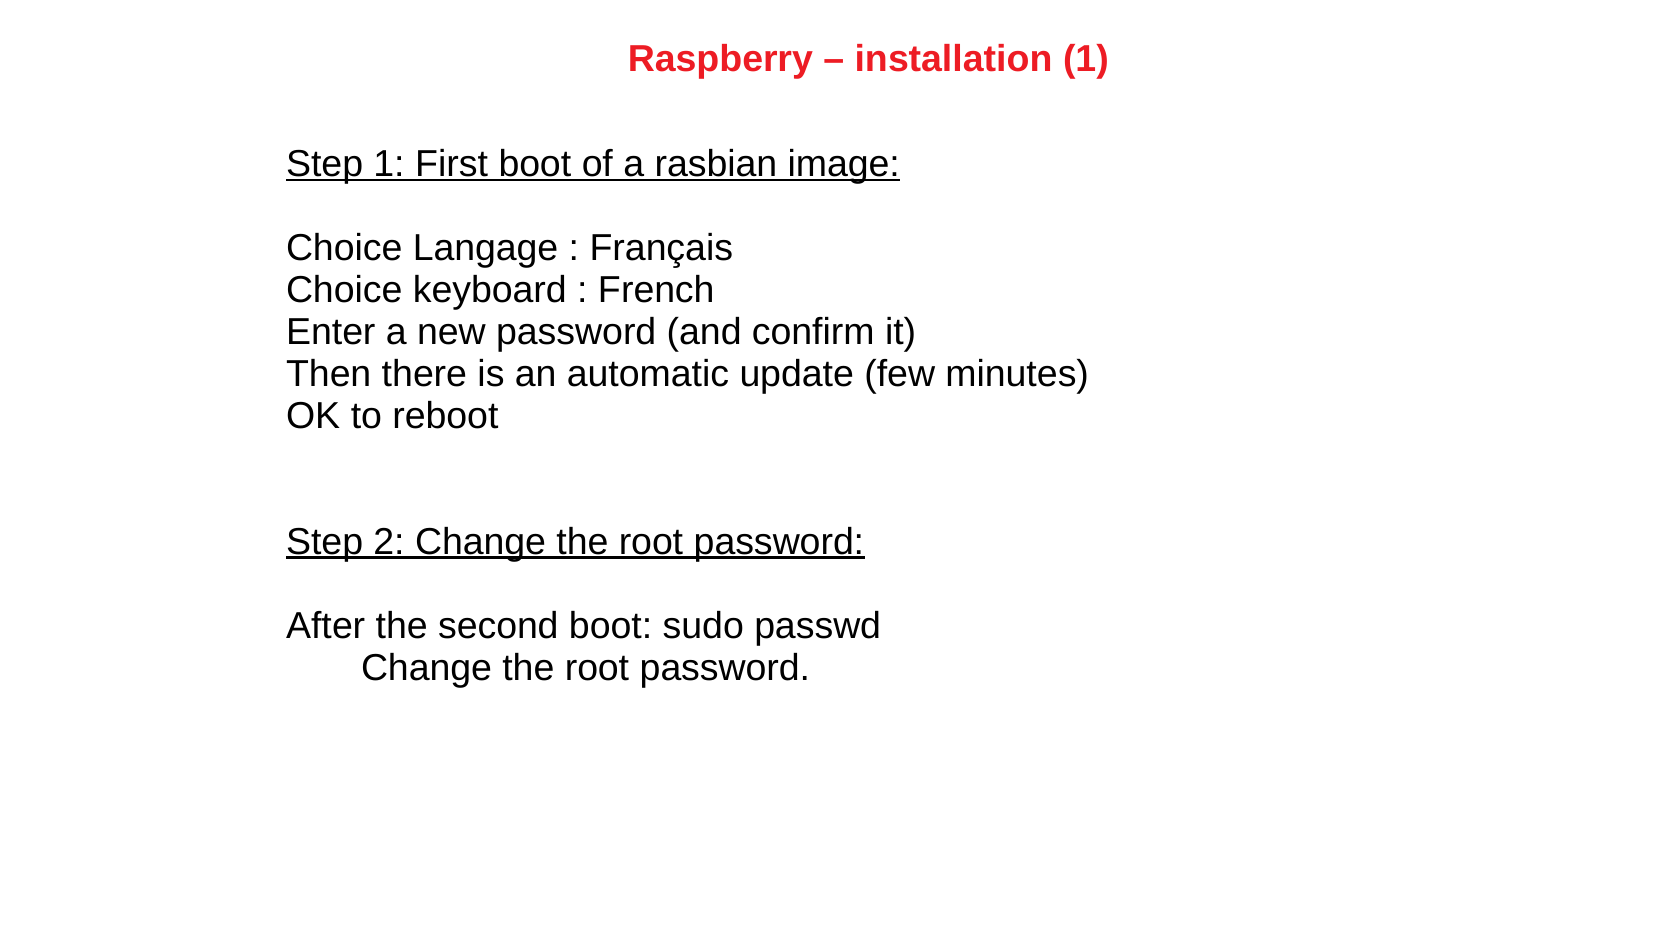

Raspberry – installation (1)
Step 1: First boot of a rasbian image:
Choice Langage : Français
Choice keyboard : French
Enter a new password (and confirm it)
Then there is an automatic update (few minutes)
OK to reboot
Step 2: Change the root password:
After the second boot: sudo passwd
	Change the root password.